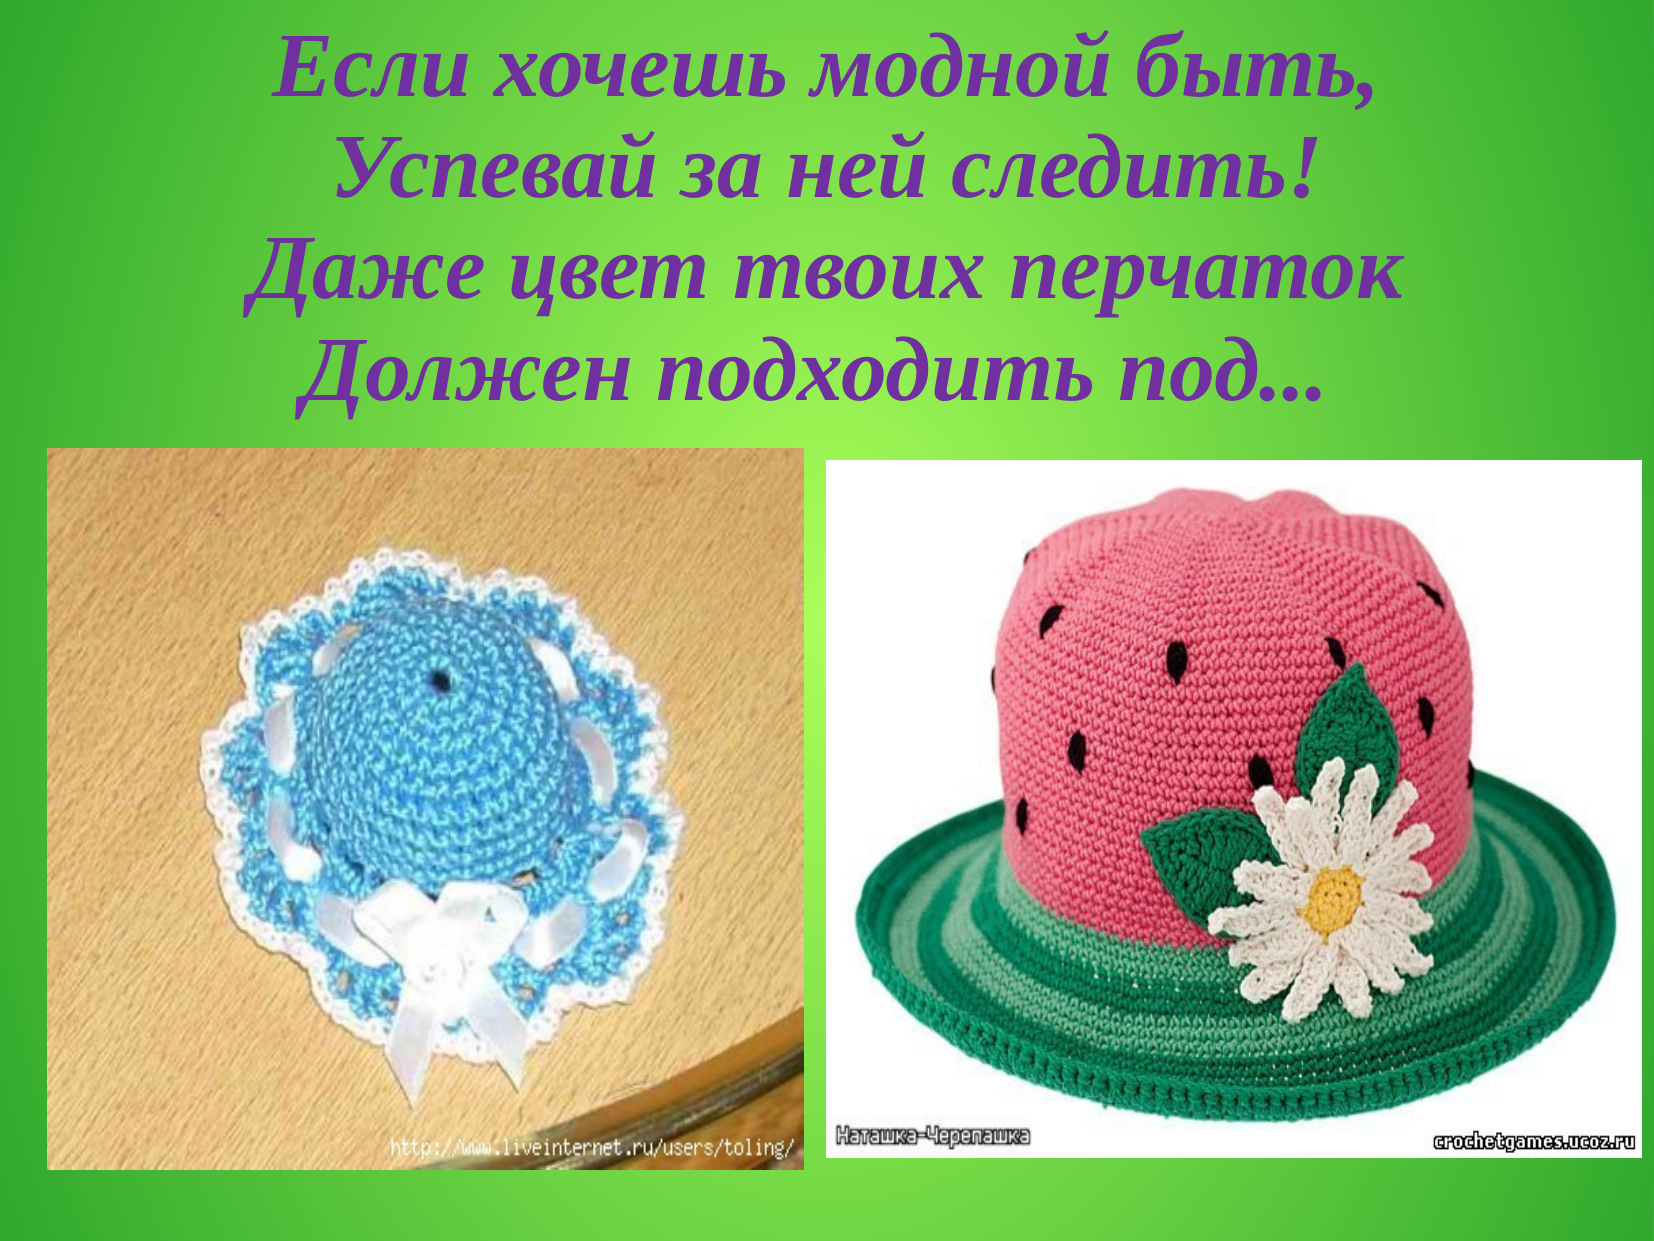

# Если хочешь модной быть, Успевай за ней следить! Даже цвет твоих перчаток Должен подходить под...